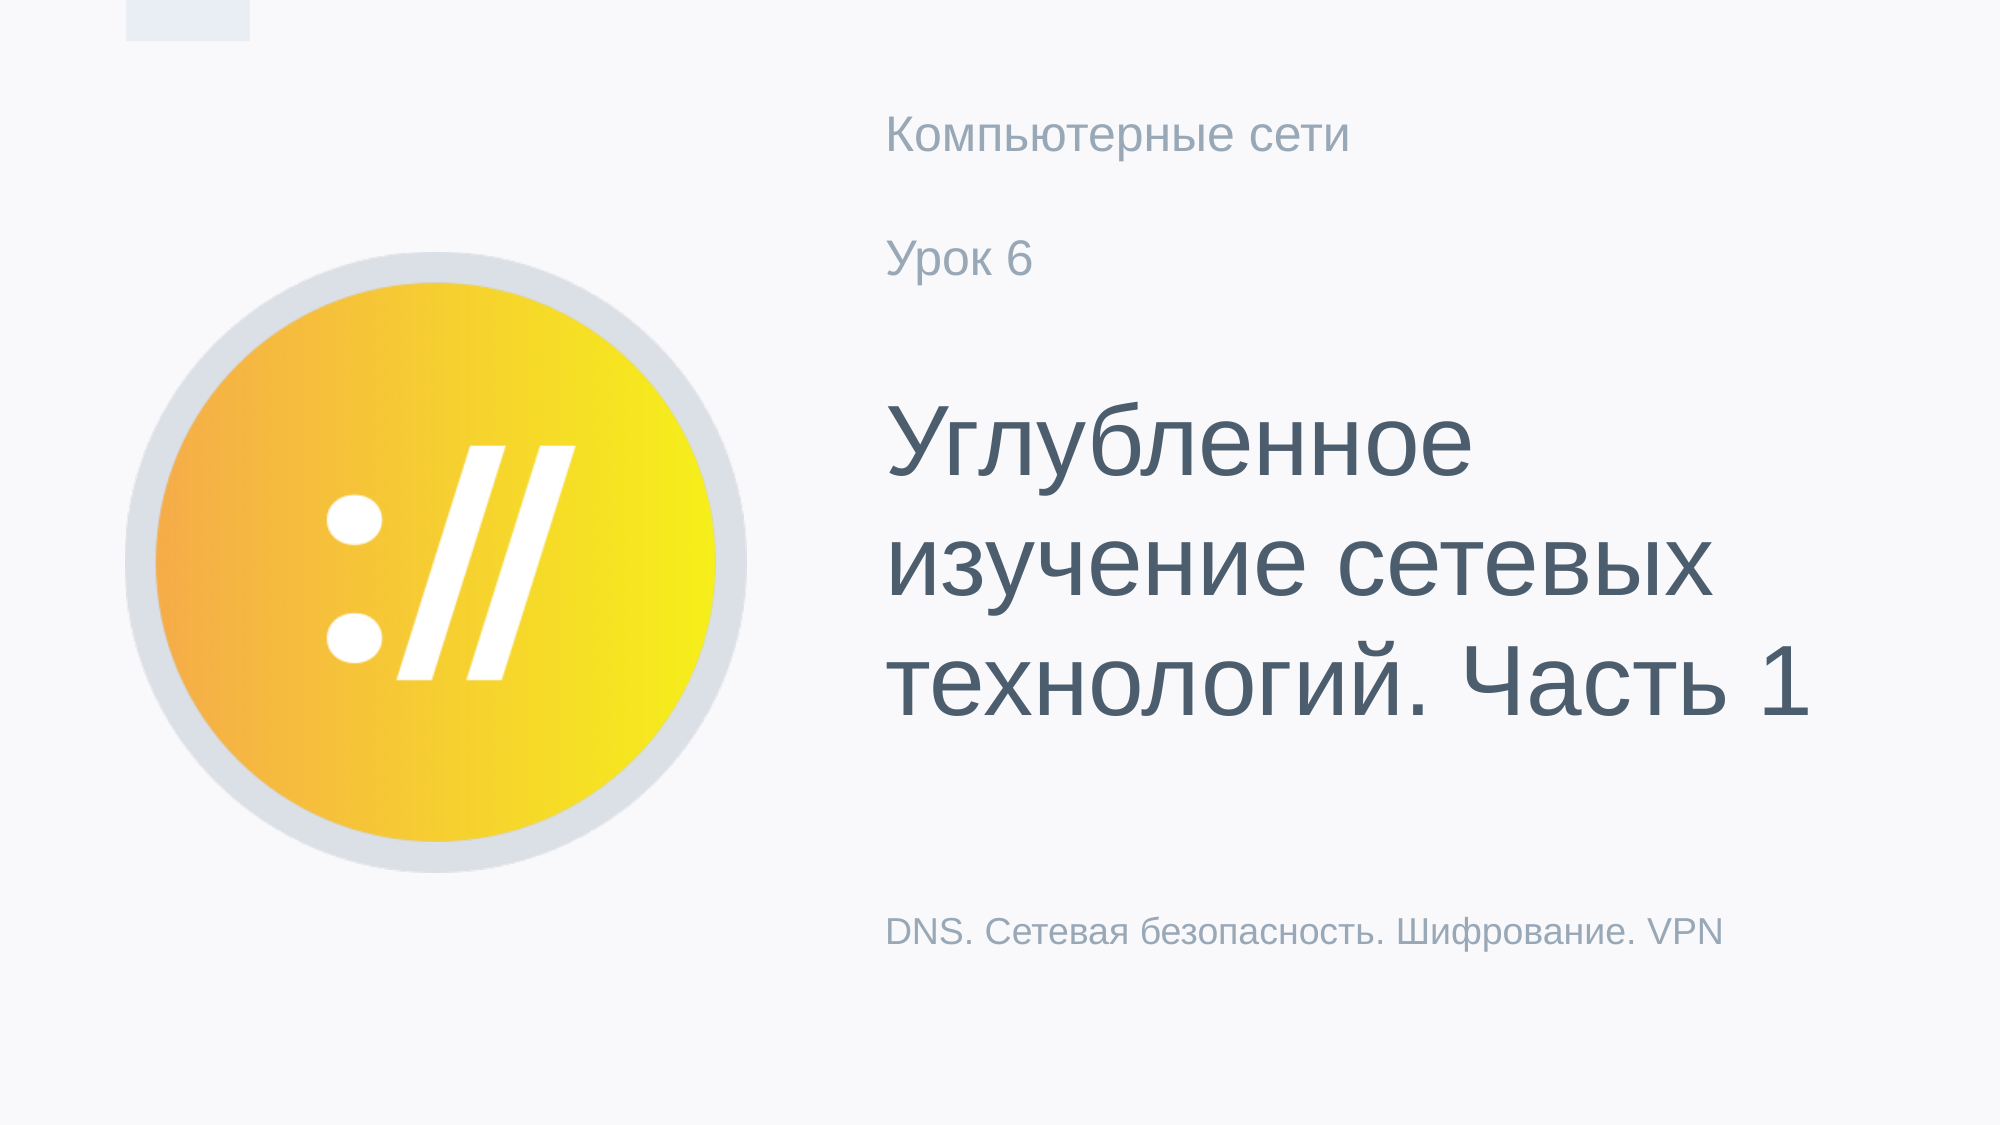

Компьютерные сети
Урок 6
# Углубленное изучение сетевых технологий. Часть 1
DNS. Сетевая безопасность. Шифрование. VPN